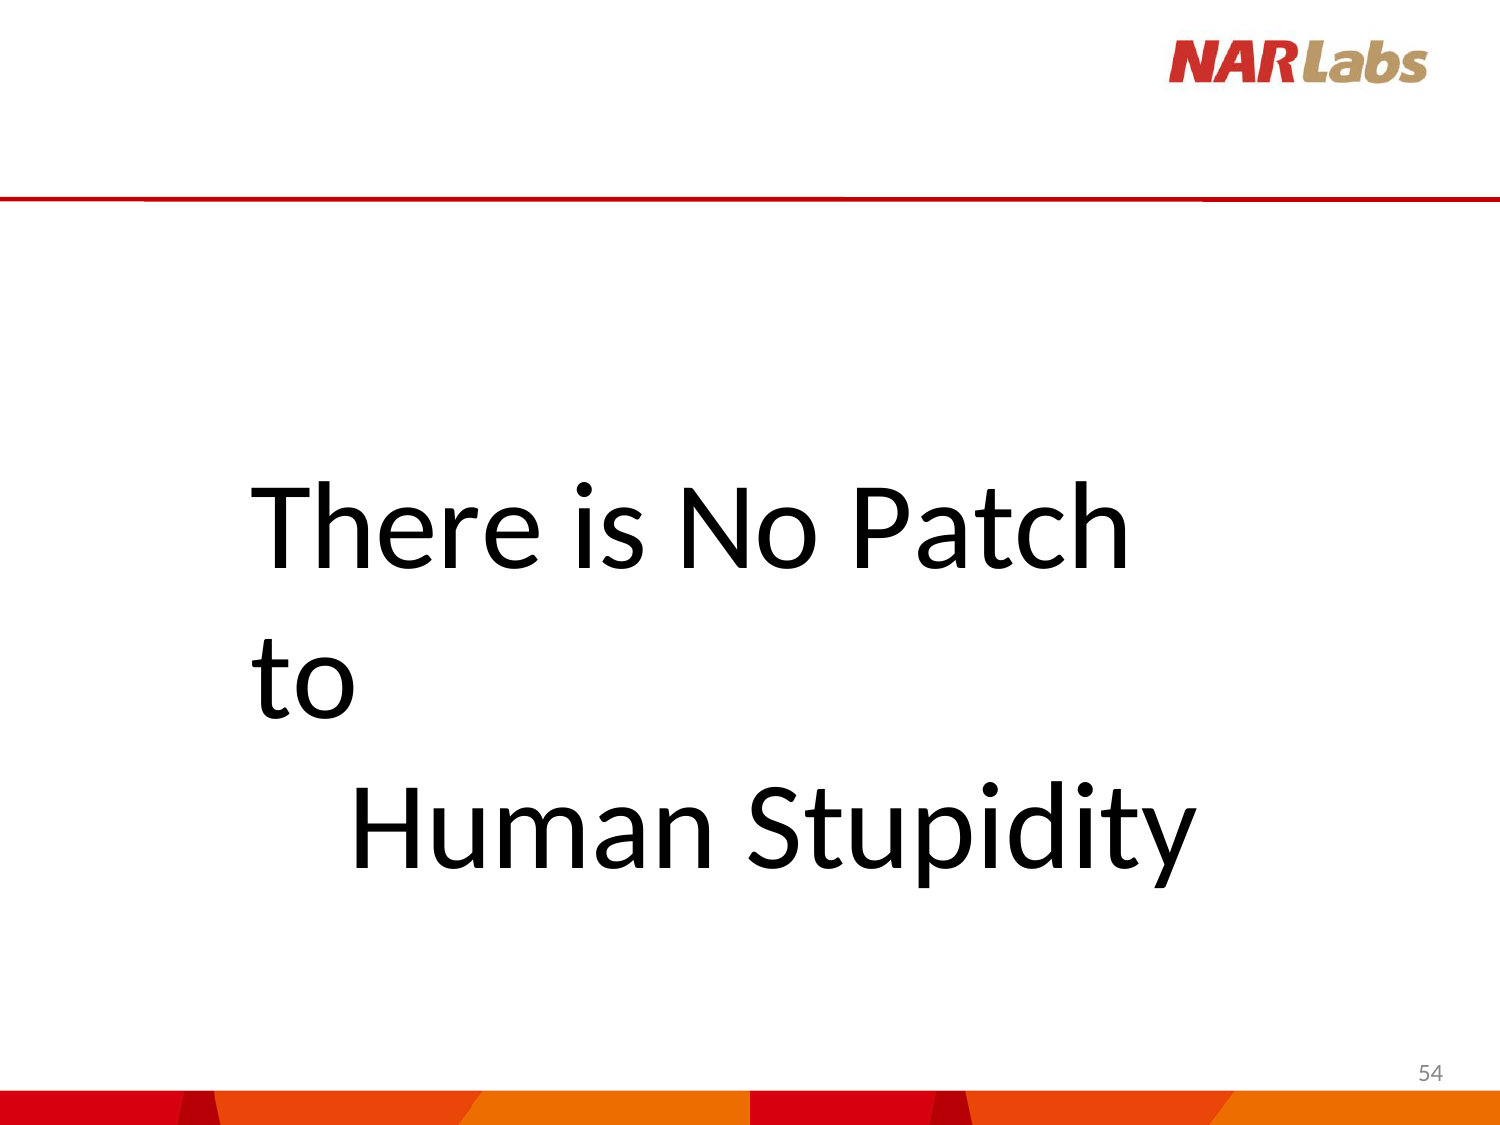

There is No Patch to
Human Stupidity